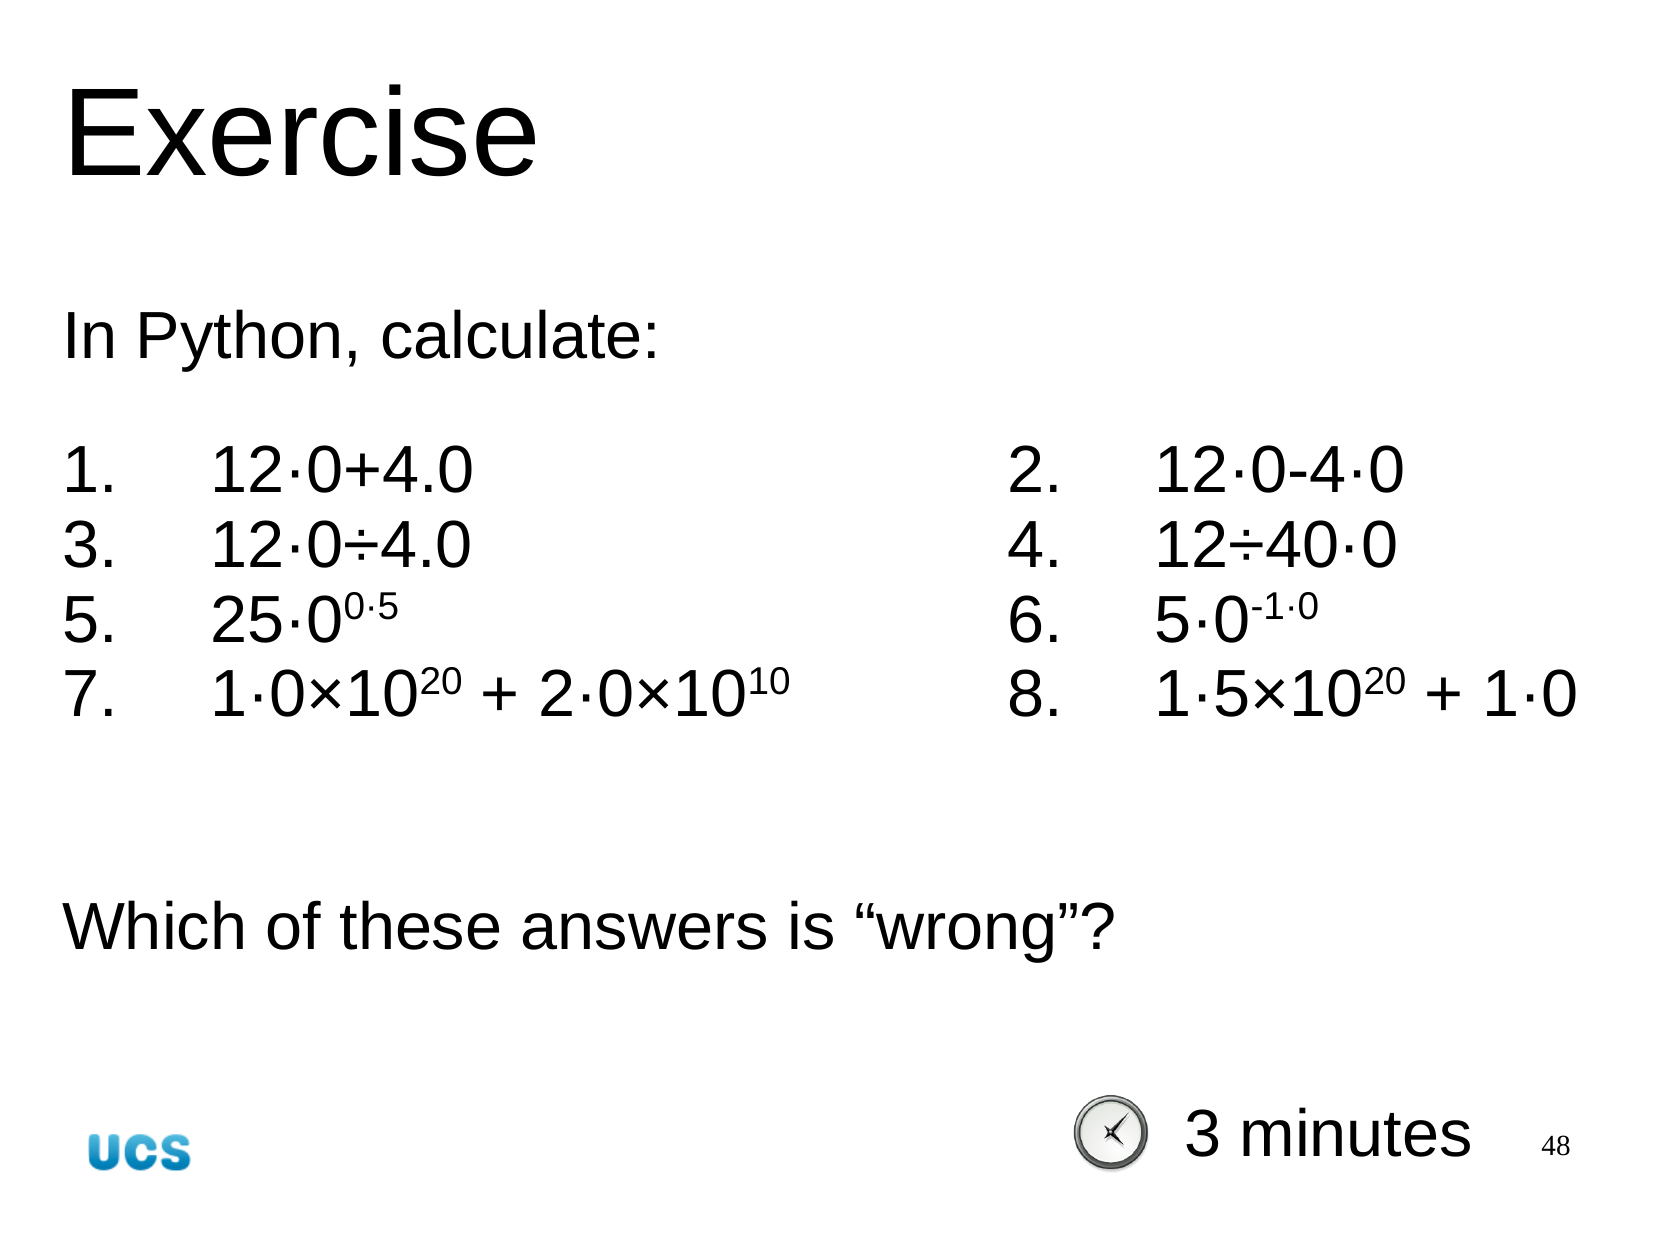

Exercise
In Python, calculate:
1.	12·0+4.0	2.	12·0-4·0
3.	12·0÷4.0	4.	12÷40·0
5.	25·00·5	6.	5·0-1·0
7.	1·0×1020 + 2·0×1010	8.	1·5×1020 + 1·0
Which of these answers is “wrong”?
3 minutes
48